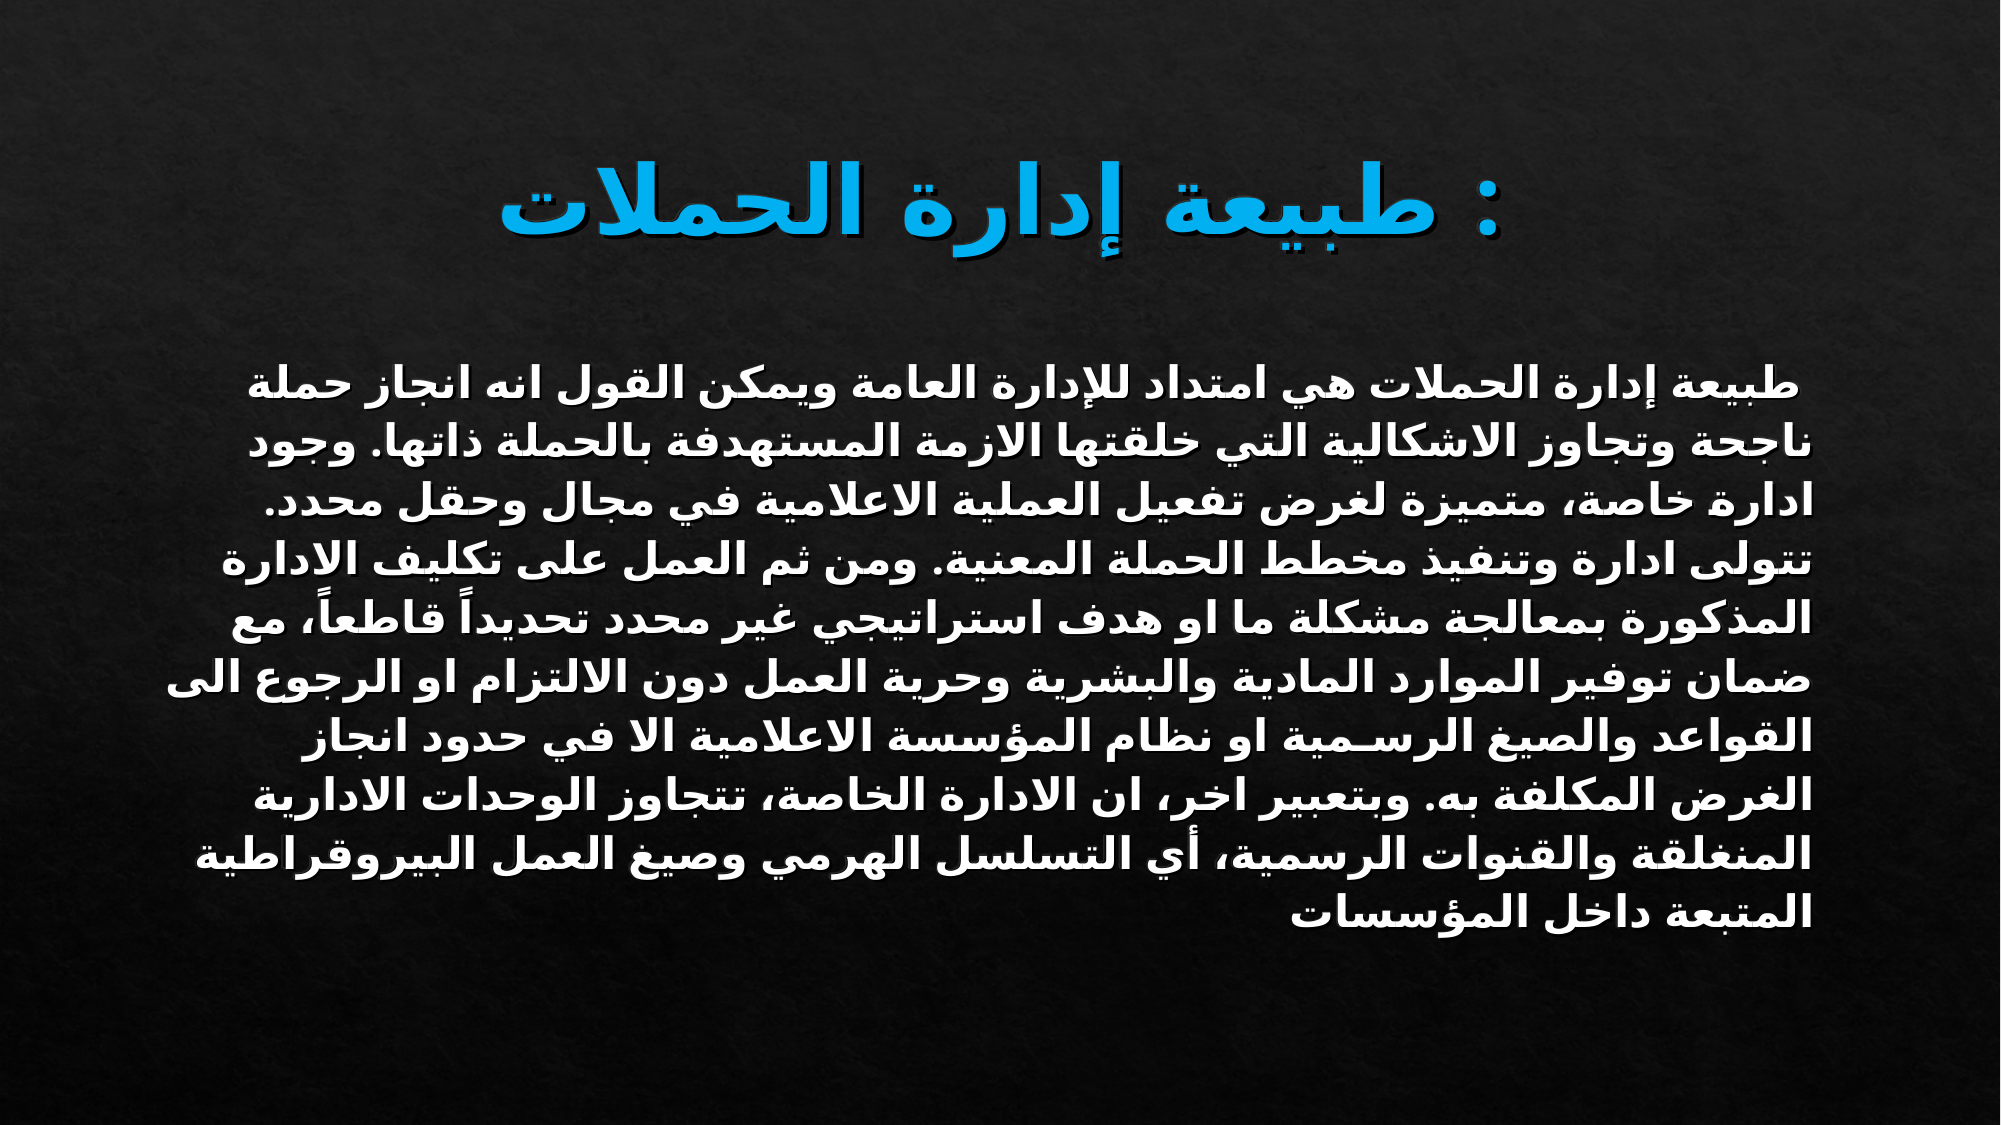

# طبيعة إدارة الحملات :
 طبيعة إدارة الحملات هي امتداد للإدارة العامة ويمكن القول انه انجاز حملة ناجحة وتجاوز الاشكالية التي خلقتها الازمة المستهدفة بالحملة ذاتها. وجود ادارة خاصة، متميزة لغرض تفعيل العملية الاعلامية في مجال وحقل محدد. تتولى ادارة وتنفيذ مخطط الحملة المعنية. ومن ثم العمل على تكليف الادارة المذكورة بمعالجة مشكلة ما او هدف استراتيجي غير محدد تحديداً قاطعاً، مع ضمان توفير الموارد المادية والبشرية وحرية العمل دون الالتزام او الرجوع الى القواعد والصيغ الرسـمية او نظام المؤسسة الاعلامية الا في حدود انجاز الغرض المكلفة به. وبتعبير اخر، ان الادارة الخاصة، تتجاوز الوحدات الادارية المنغلقة والقنوات الرسمية، أي التسلسل الهرمي وصيغ العمل البيروقراطية المتبعة داخل المؤسسات